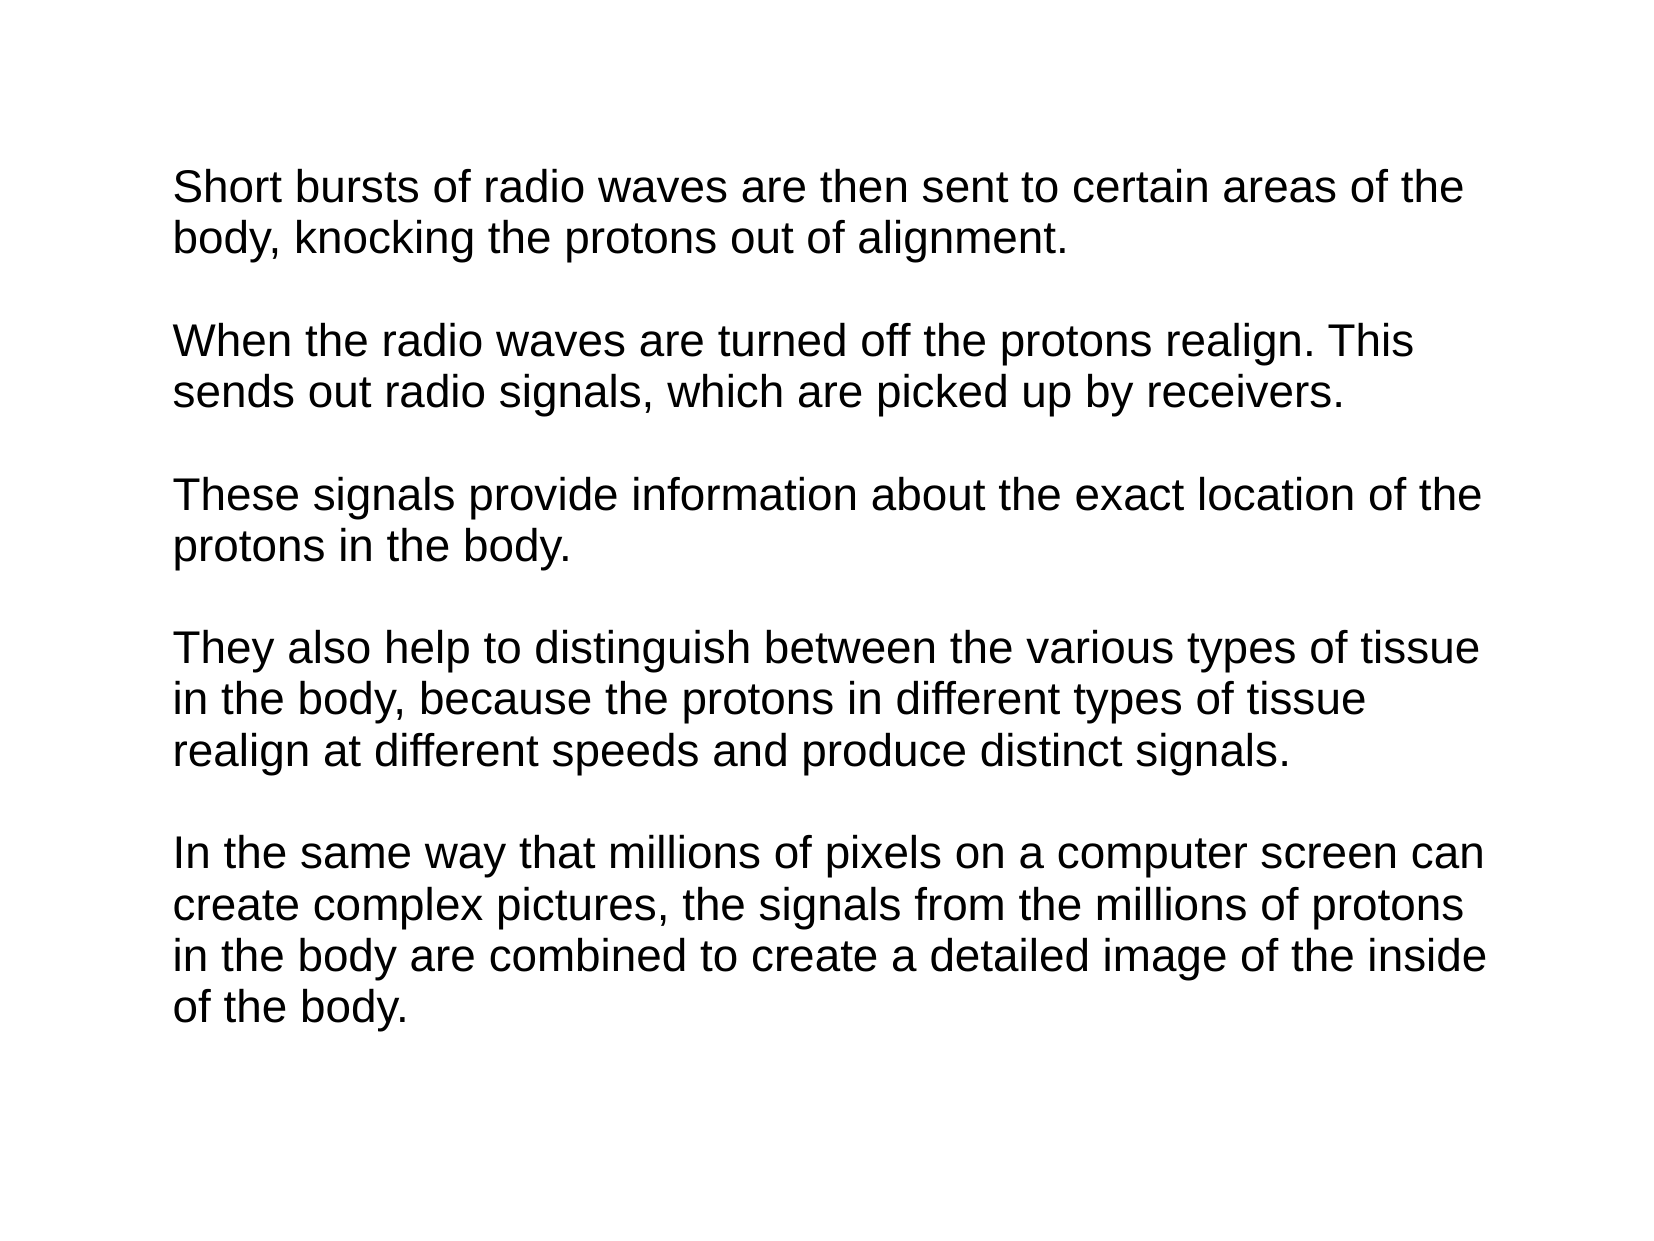

Short bursts of radio waves are then sent to certain areas of the body, knocking the protons out of alignment.
When the radio waves are turned off the protons realign. This sends out radio signals, which are picked up by receivers.
These signals provide information about the exact location of the protons in the body.
They also help to distinguish between the various types of tissue in the body, because the protons in different types of tissue realign at different speeds and produce distinct signals.
In the same way that millions of pixels on a computer screen can create complex pictures, the signals from the millions of protons in the body are combined to create a detailed image of the inside of the body.